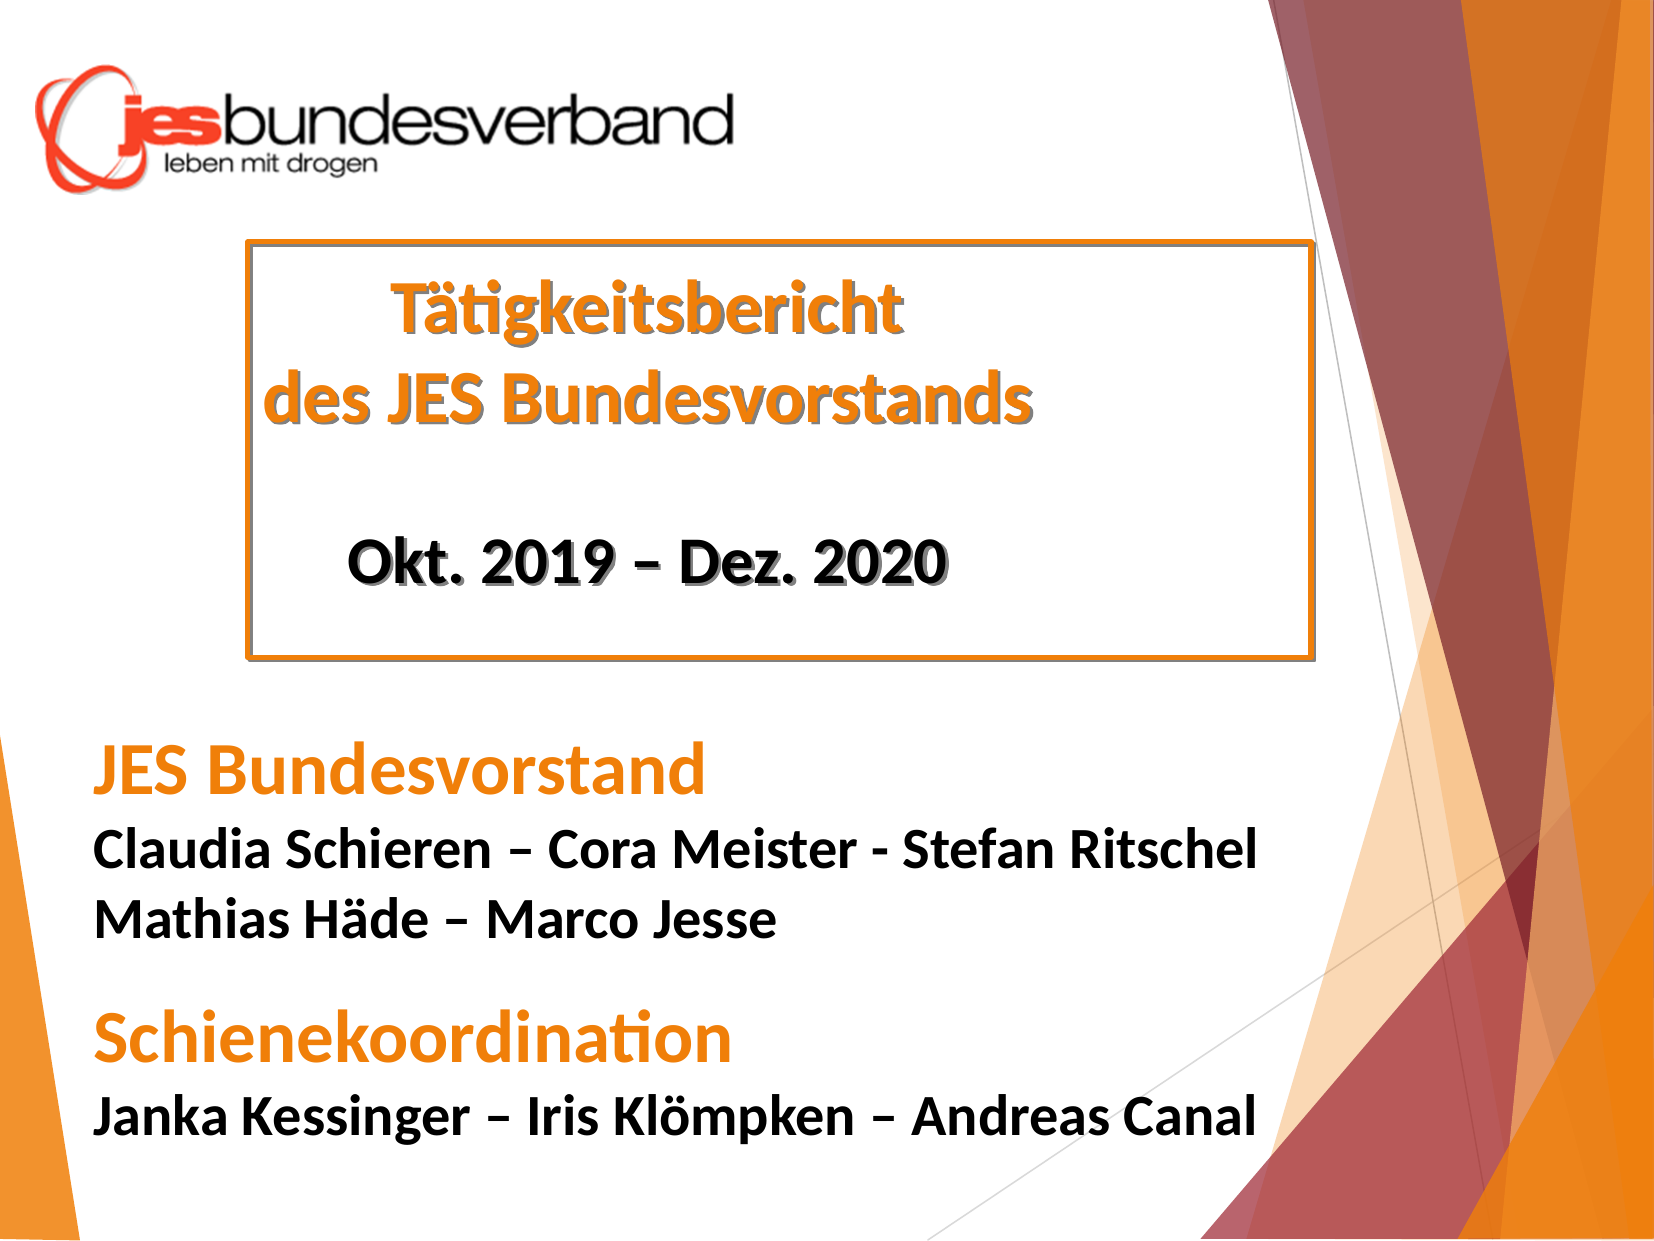

Tätigkeitsbericht
des JES Bundesvorstands
Okt. 2019 – Dez. 2020
JES Bundesvorstand
Claudia Schieren – Cora Meister - Stefan Ritschel
Mathias Häde – Marco Jesse
Schienekoordination
Janka Kessinger – Iris Klömpken – Andreas Canal